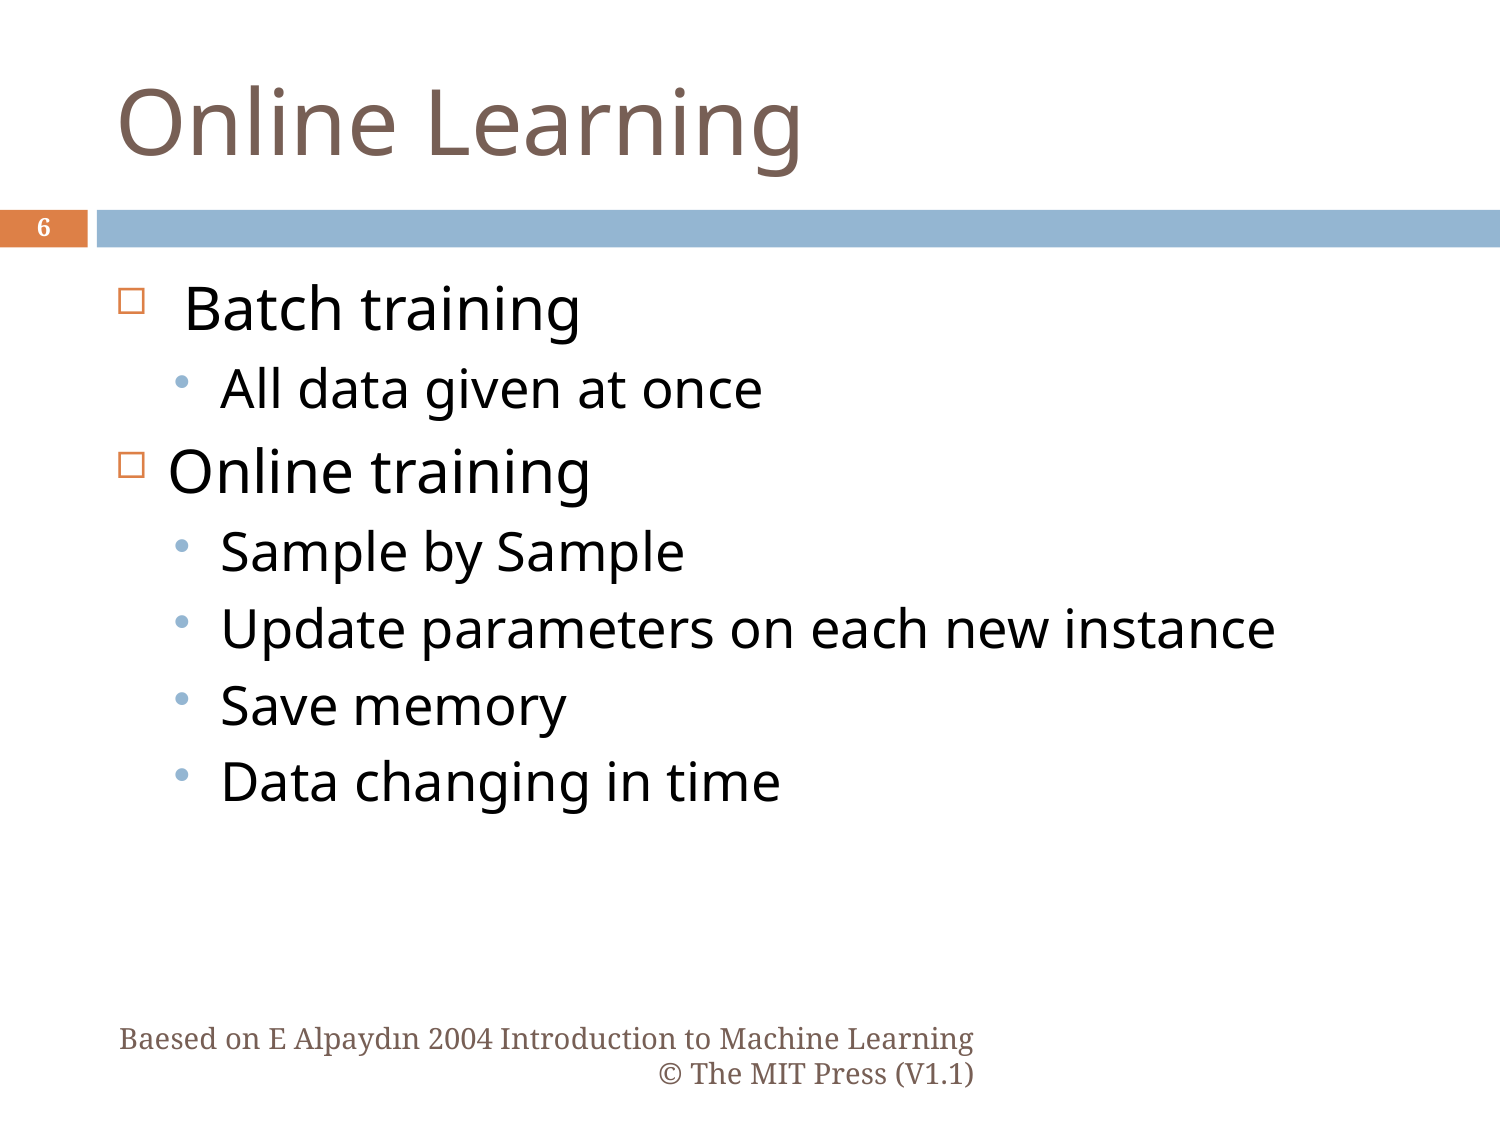

# Online Learning
 Batch training
All data given at once
Online training
Sample by Sample
Update parameters on each new instance
Save memory
Data changing in time
Baesed on E Alpaydın 2004 Introduction to Machine Learning © The MIT Press (V1.1)